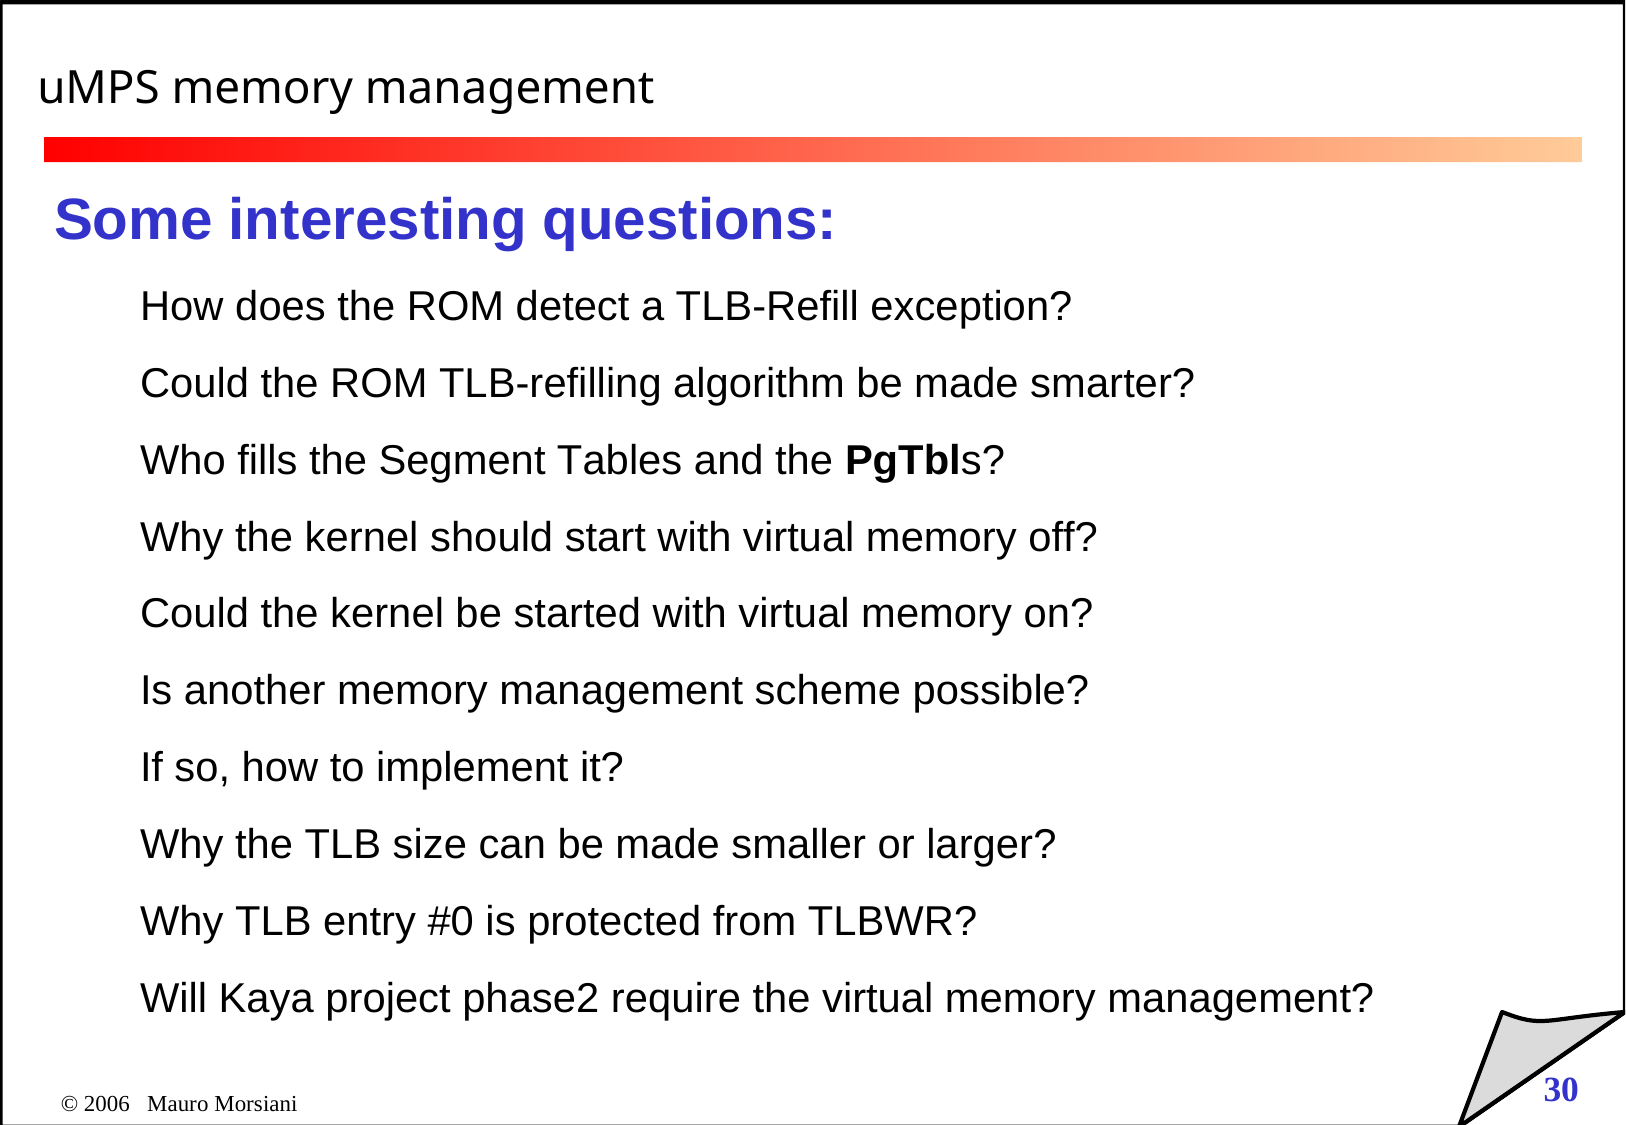

# uMPS memory management
Some interesting questions:
How does the ROM detect a TLB-Refill exception?
Could the ROM TLB-refilling algorithm be made smarter?
Who fills the Segment Tables and the PgTbls?
Why the kernel should start with virtual memory off?
Could the kernel be started with virtual memory on?
Is another memory management scheme possible?
If so, how to implement it?
Why the TLB size can be made smaller or larger?
Why TLB entry #0 is protected from TLBWR?
Will Kaya project phase2 require the virtual memory management?